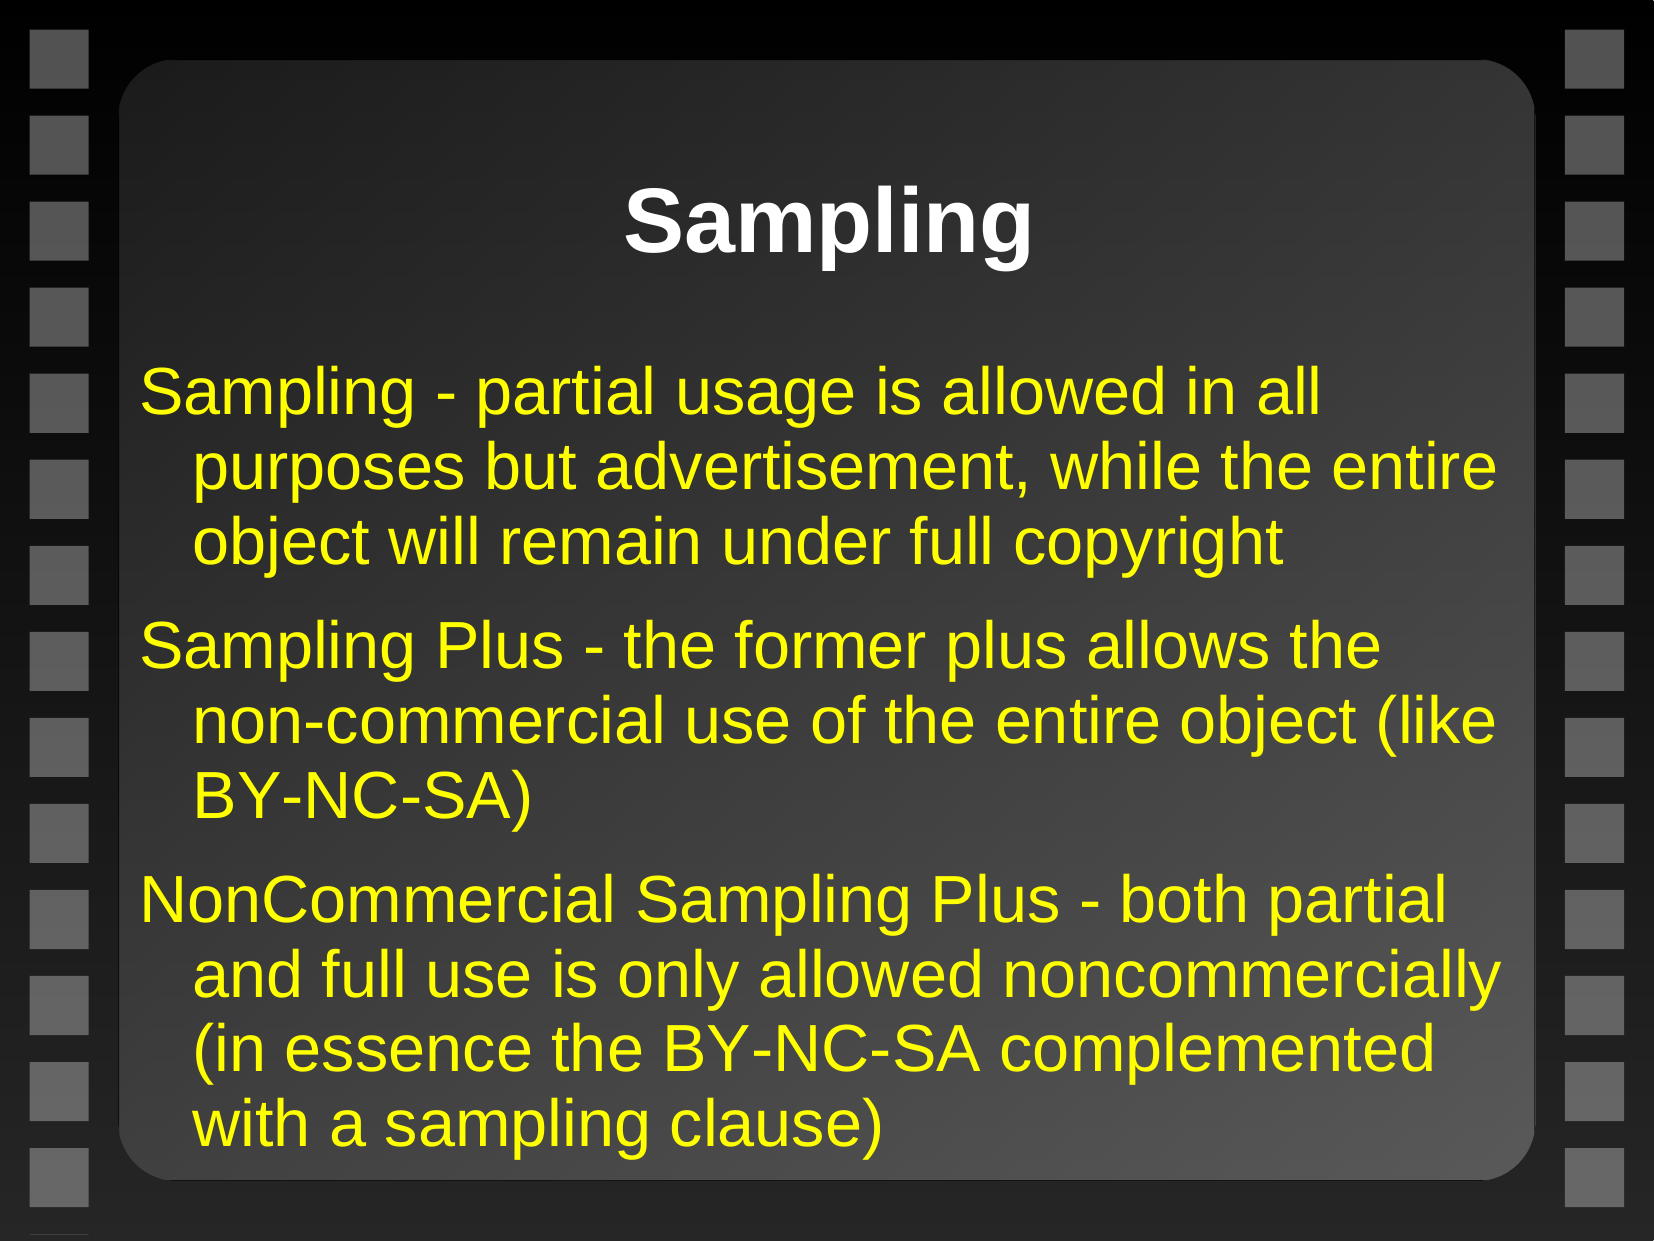

# Sampling
Sampling - partial usage is allowed in all purposes but advertisement, while the entire object will remain under full copyright
Sampling Plus - the former plus allows the non-commercial use of the entire object (like BY-NC-SA)
NonCommercial Sampling Plus - both partial and full use is only allowed noncommercially (in essence the BY-NC-SA complemented with a sampling clause)